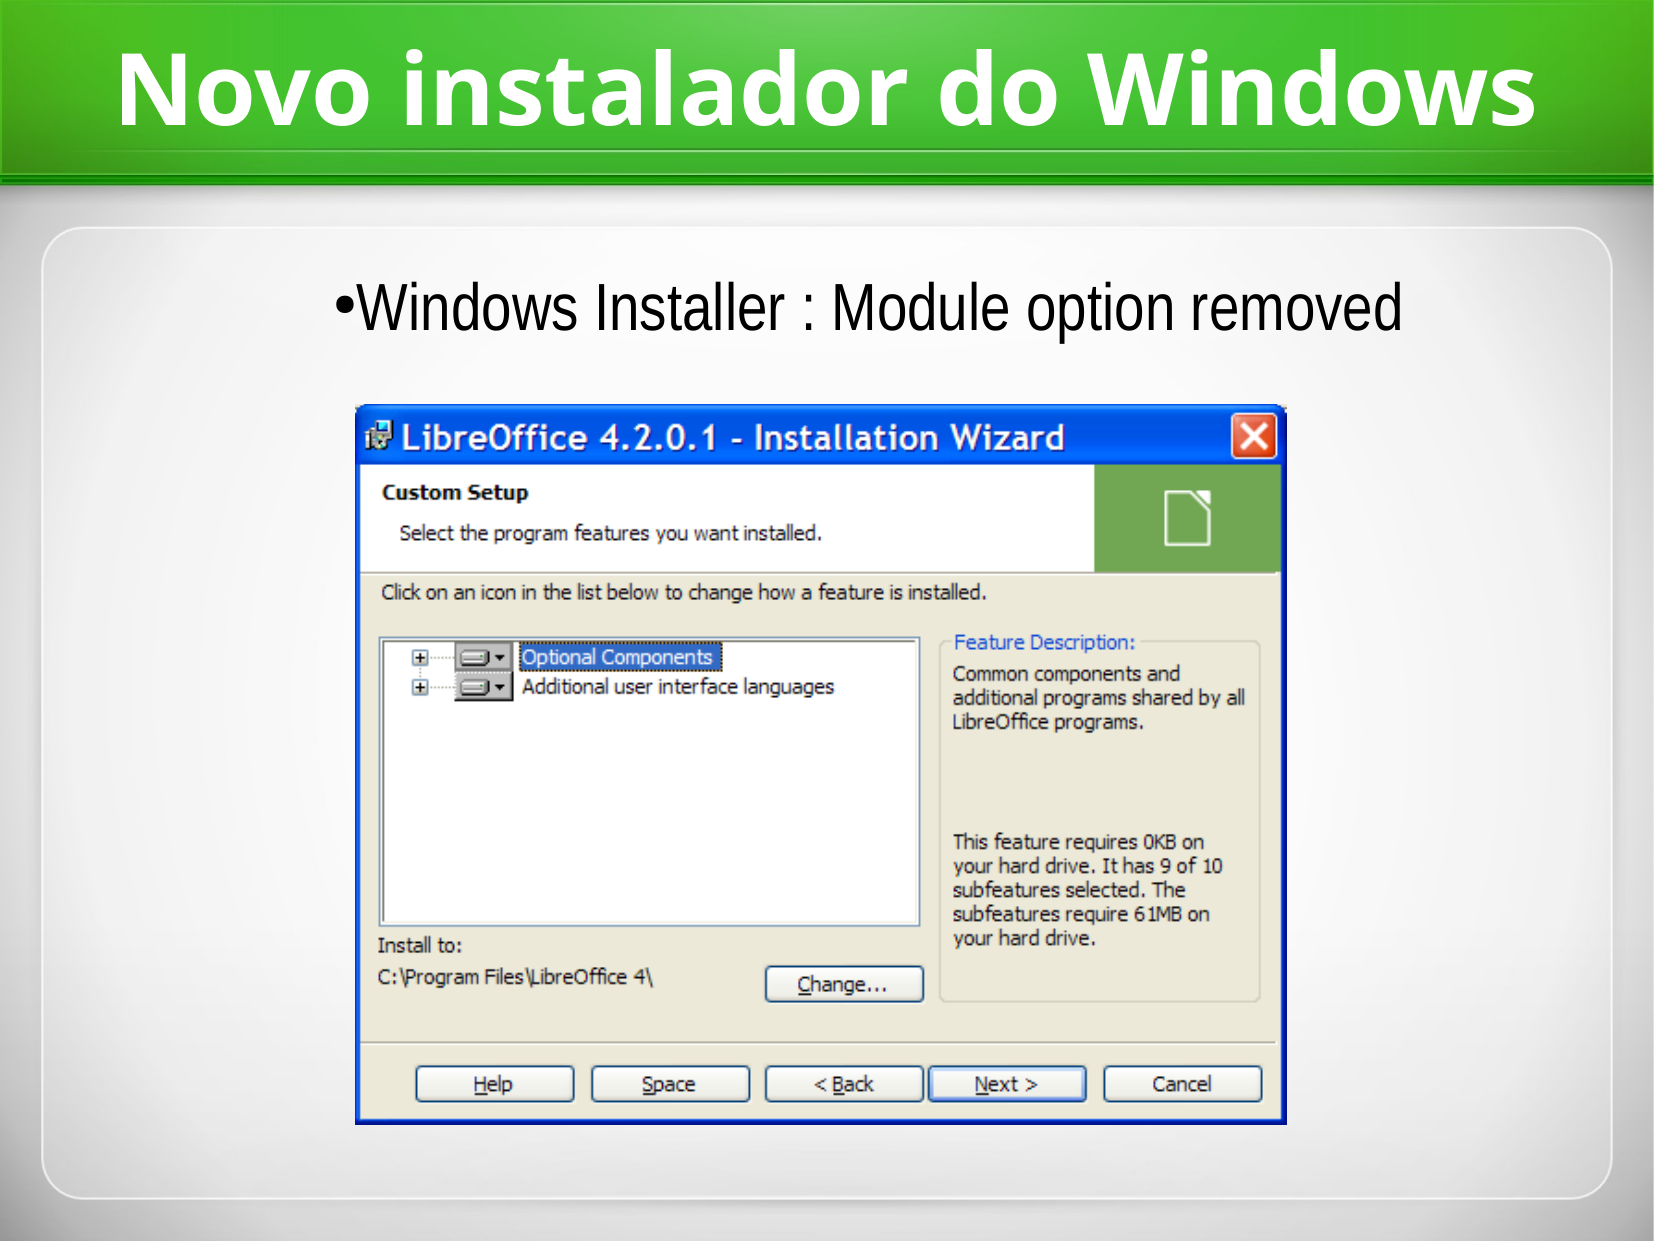

# Novo instalador do Windows
Windows Installer : Module option removed